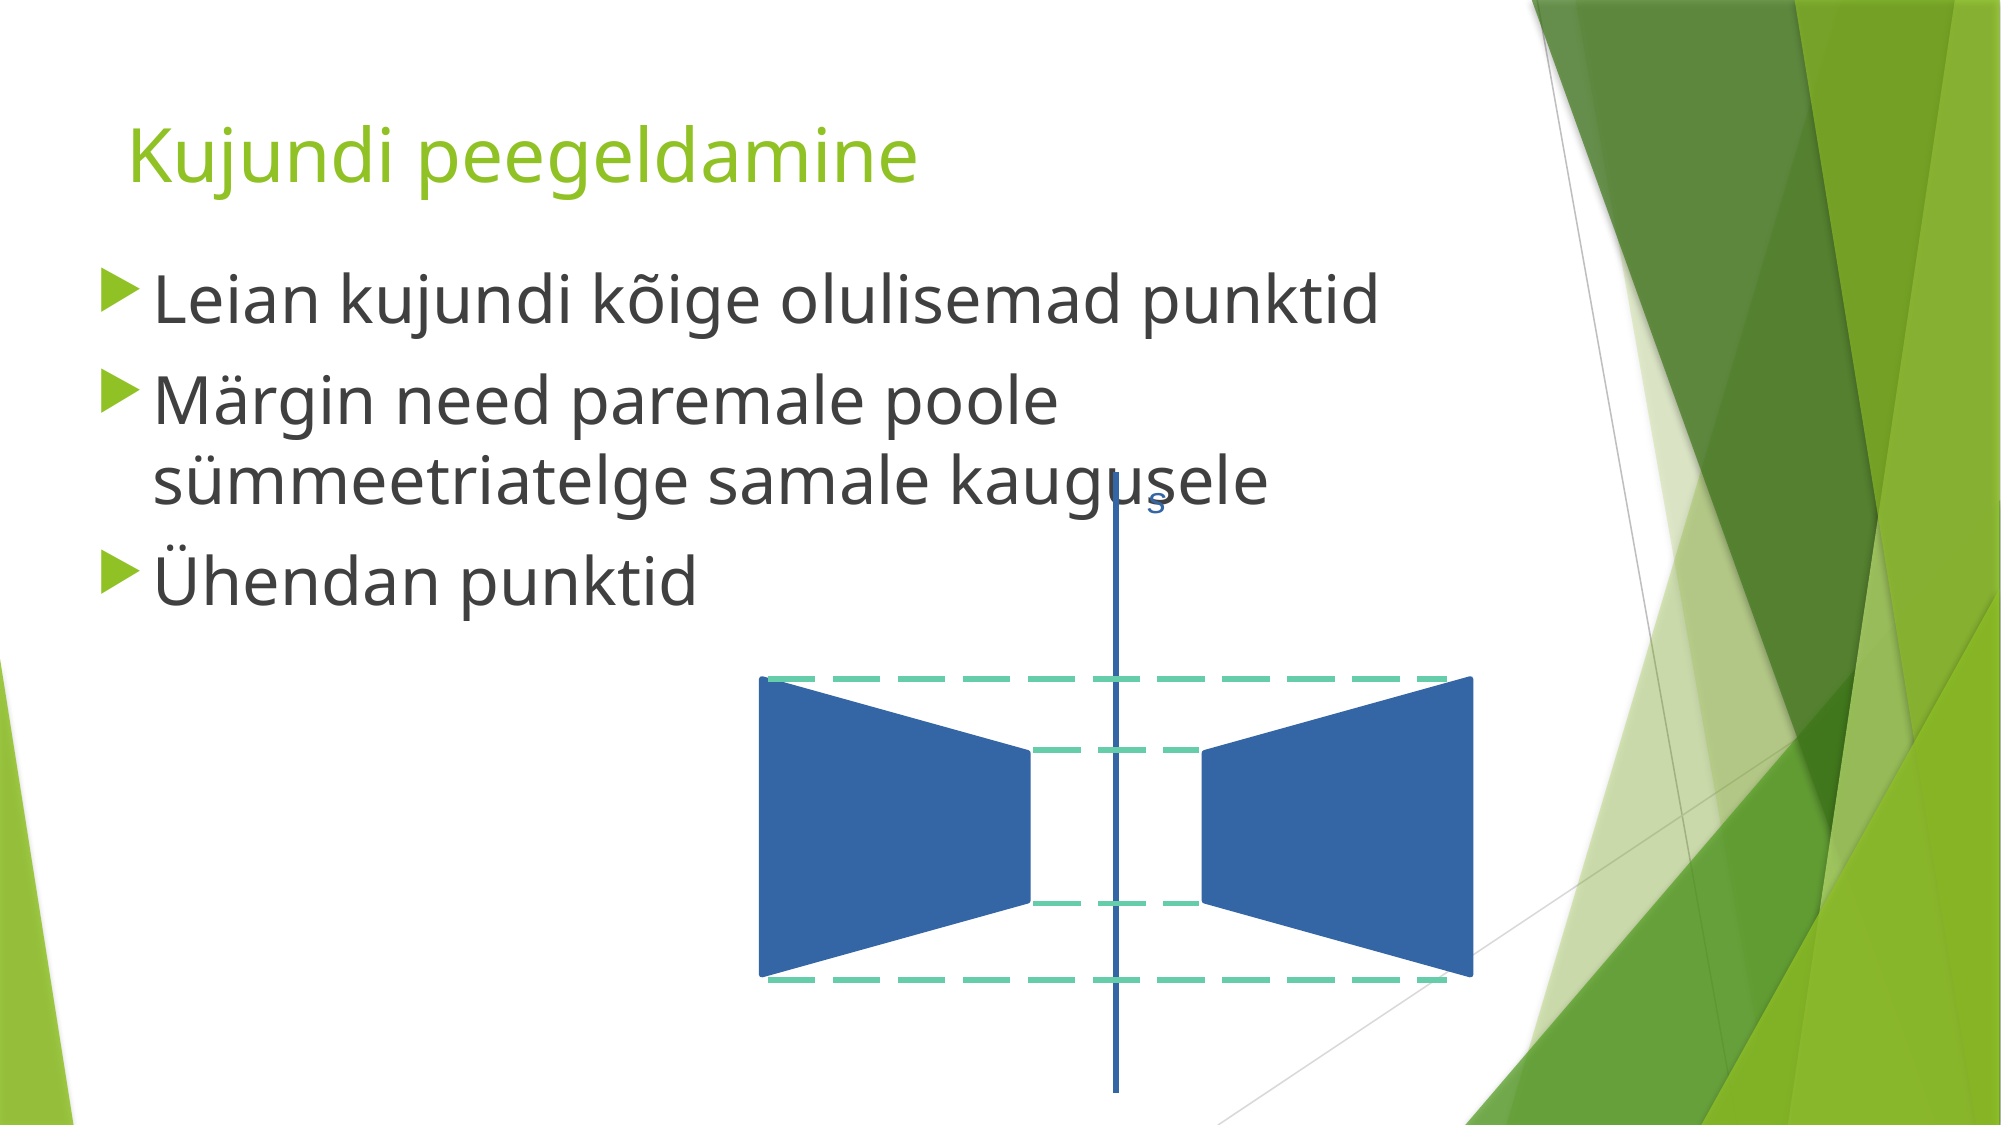

# Kujundi peegeldamine
Leian kujundi kõige olulisemad punktid
Märgin need paremale poole sümmeetriatelge samale kaugusele
Ühendan punktid
s